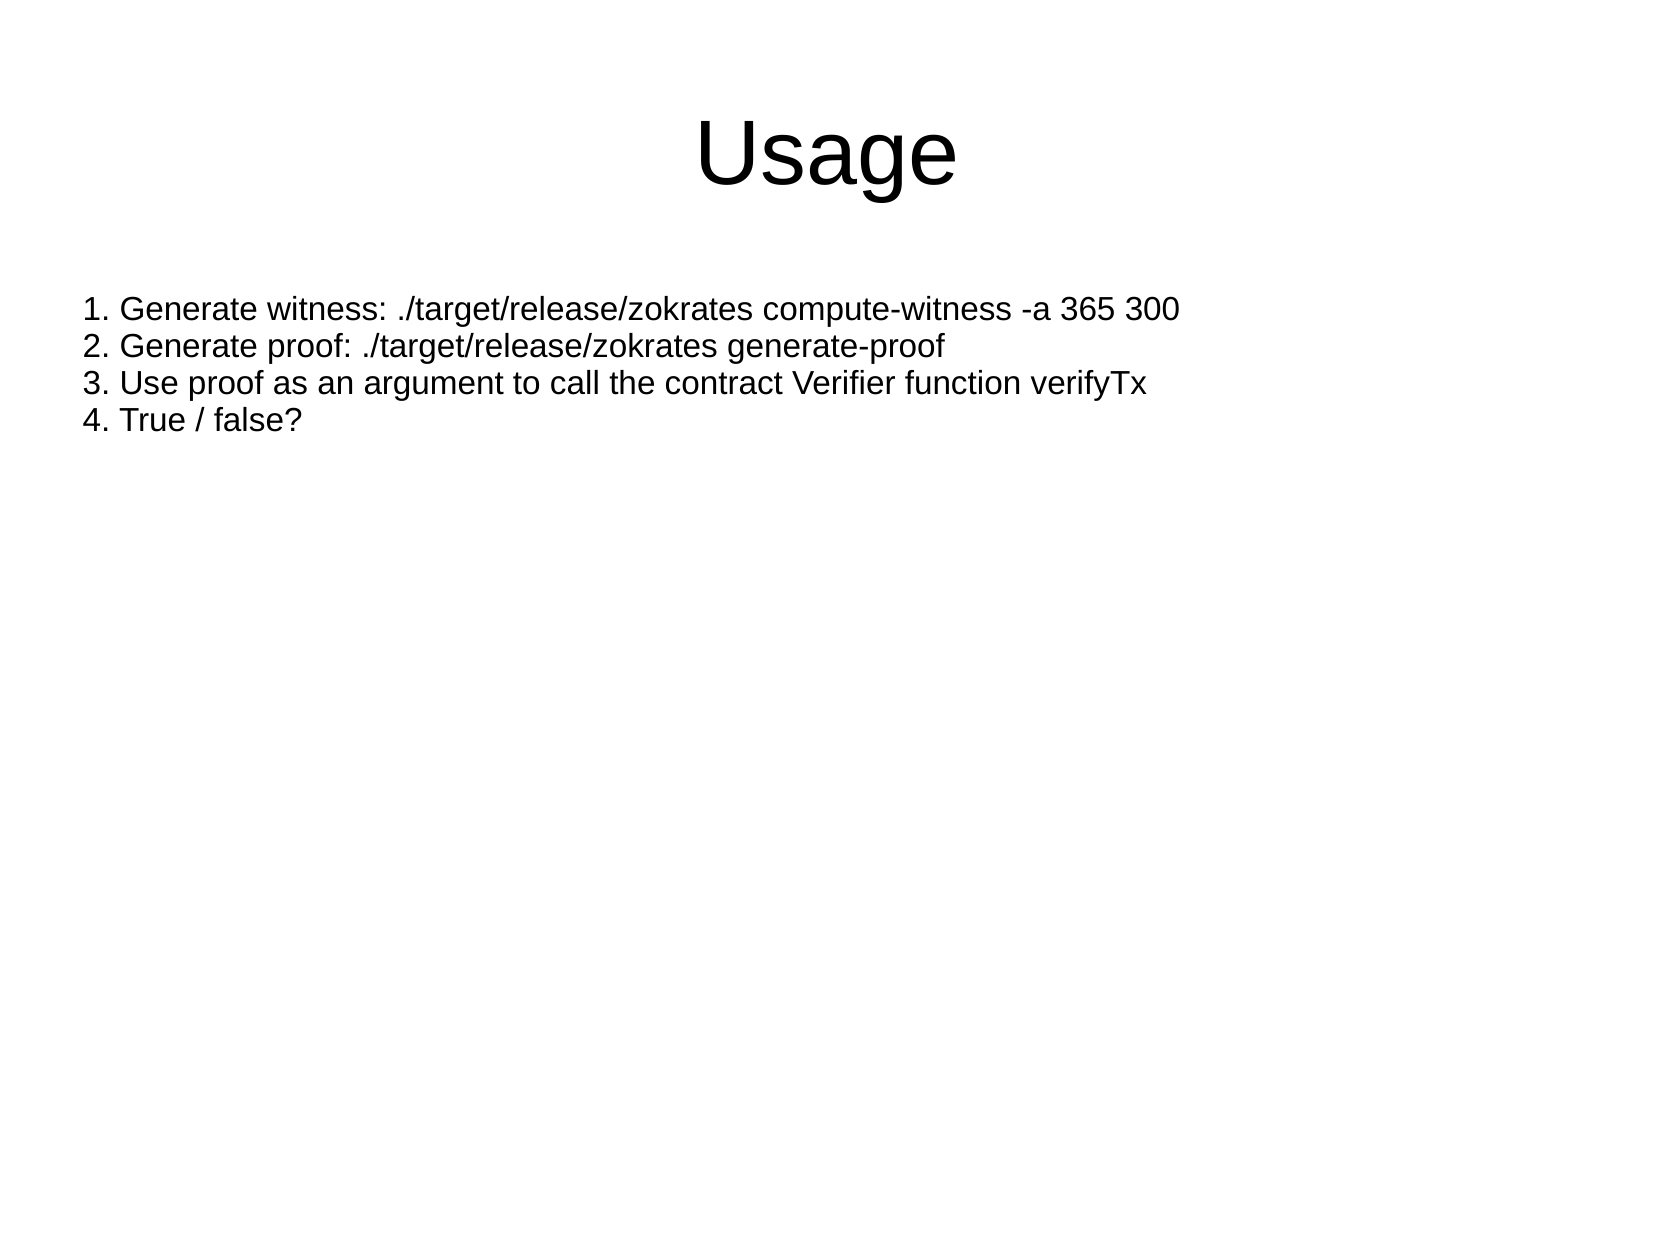

# Usage
1. Generate witness: ./target/release/zokrates compute-witness -a 365 300
2. Generate proof: ./target/release/zokrates generate-proof
3. Use proof as an argument to call the contract Verifier function verifyTx
4. True / false?